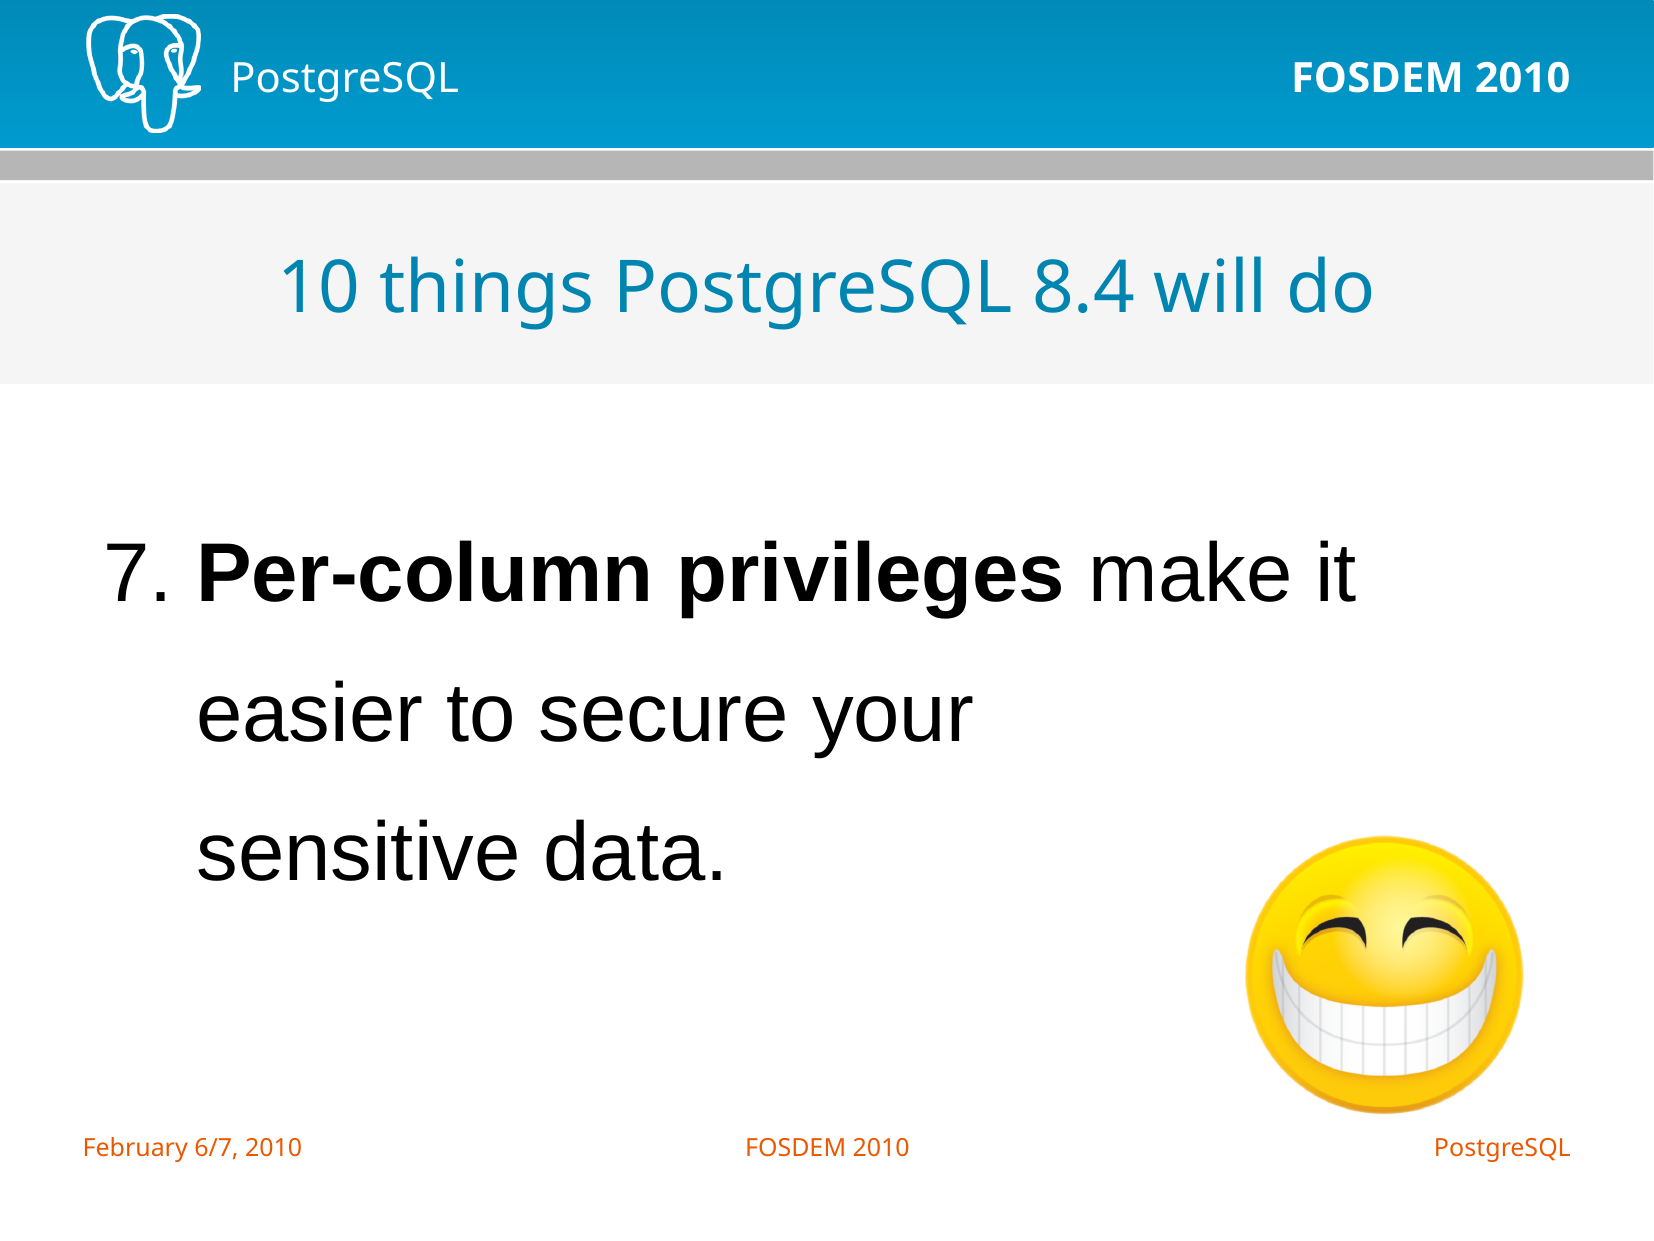

# 10 things PostgreSQL 8.4 will do
7. Per-column privileges make it
 easier to secure your
 sensitive data.
8